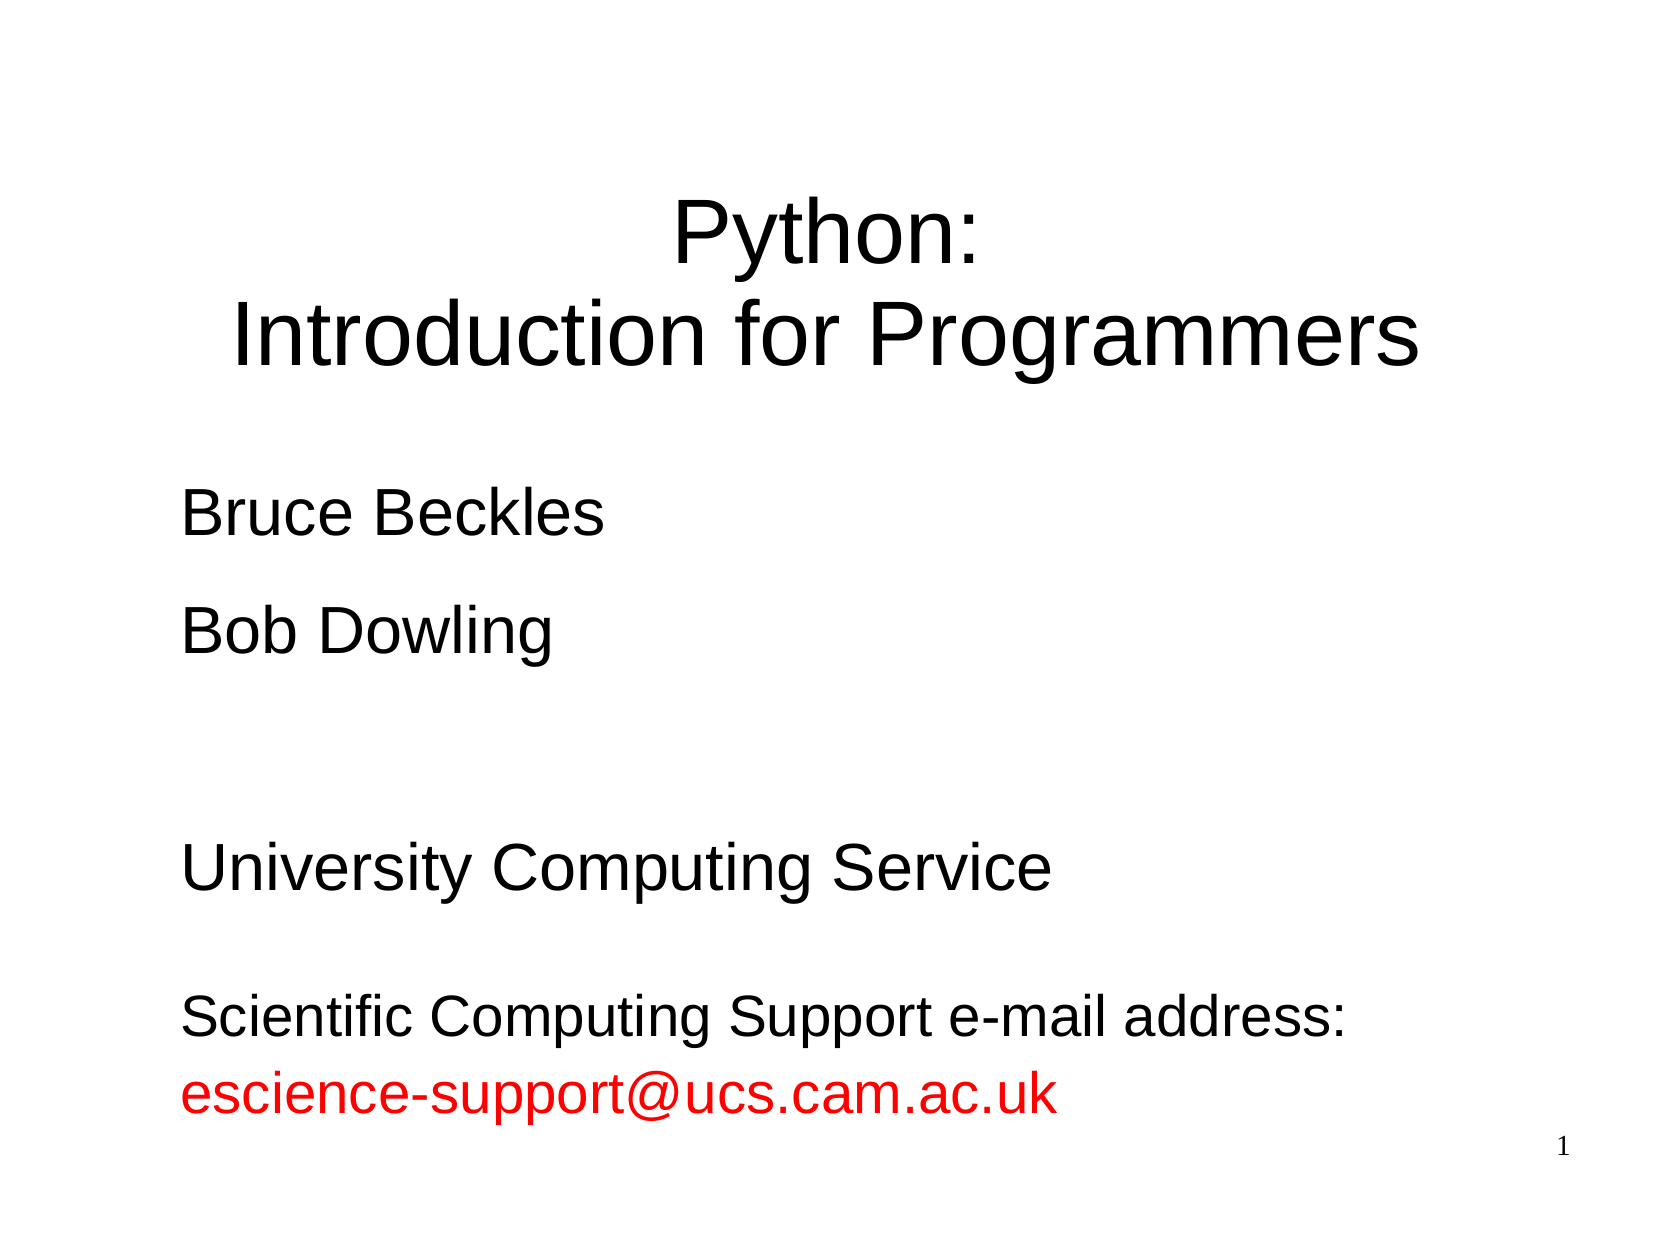

Python:
Introduction for Programmers
Bruce Beckles
Bob Dowling
University Computing Service
Scientific Computing Support e-mail address:
escience-support@ucs.cam.ac.uk
1